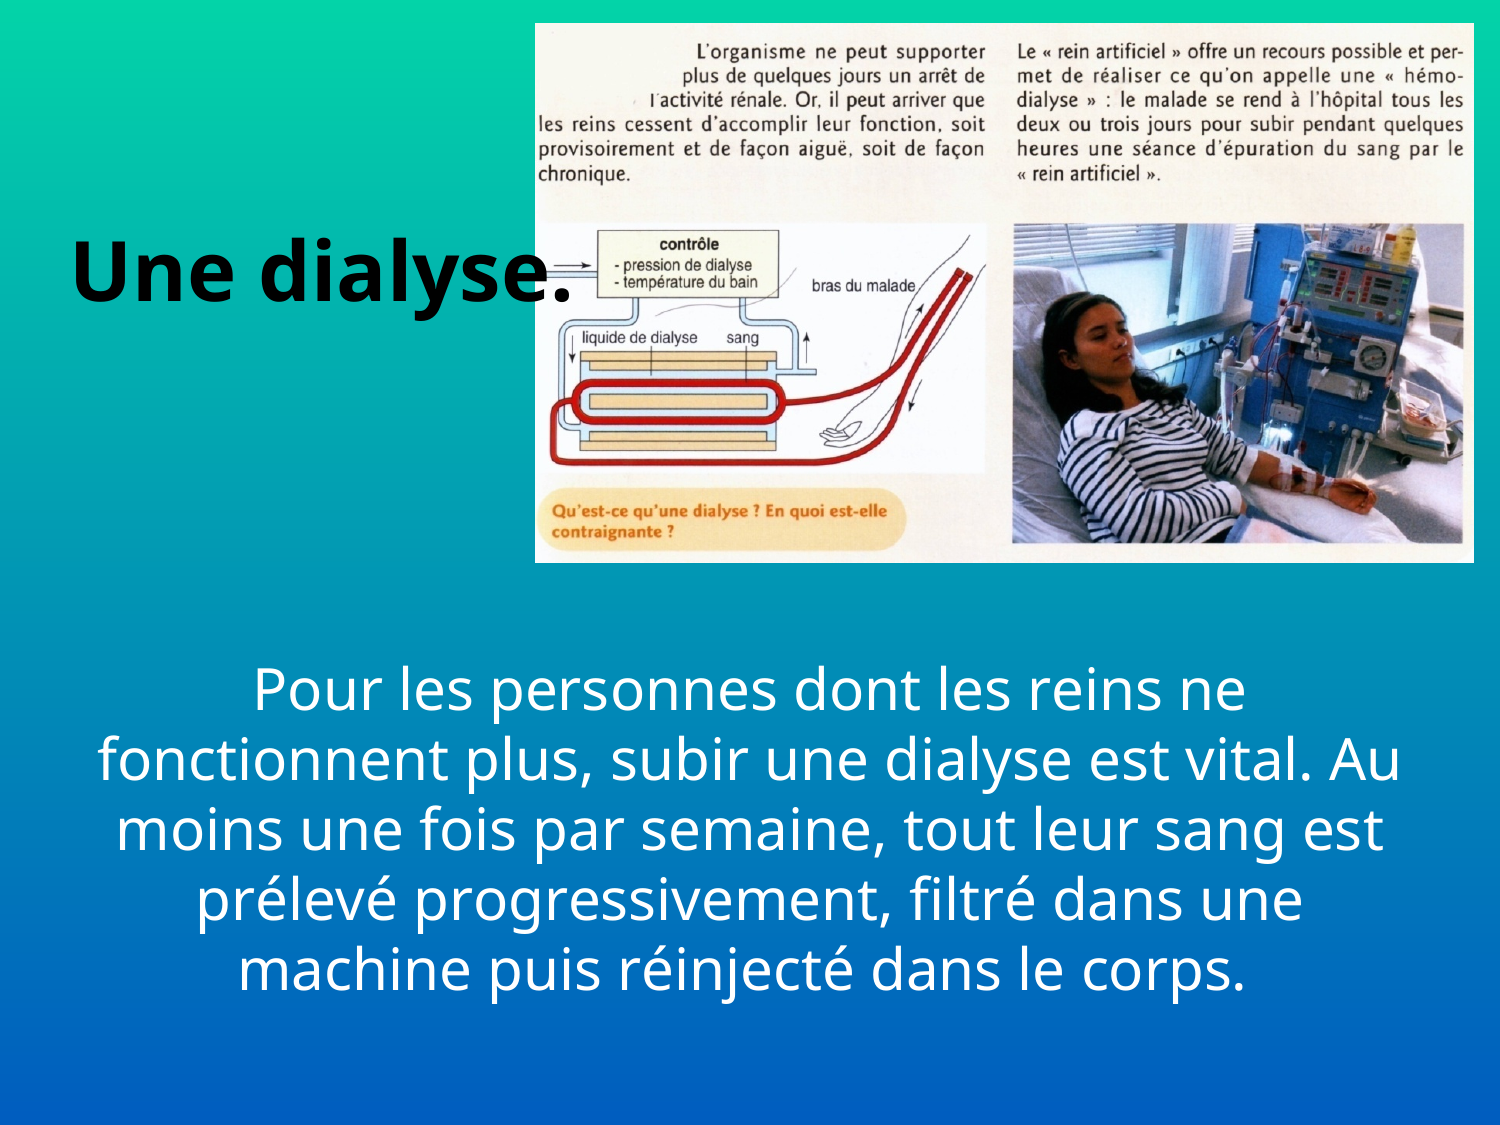

Une dialyse.
Pour les personnes dont les reins ne fonctionnent plus, subir une dialyse est vital. Au moins une fois par semaine, tout leur sang est prélevé progressivement, filtré dans une machine puis réinjecté dans le corps.